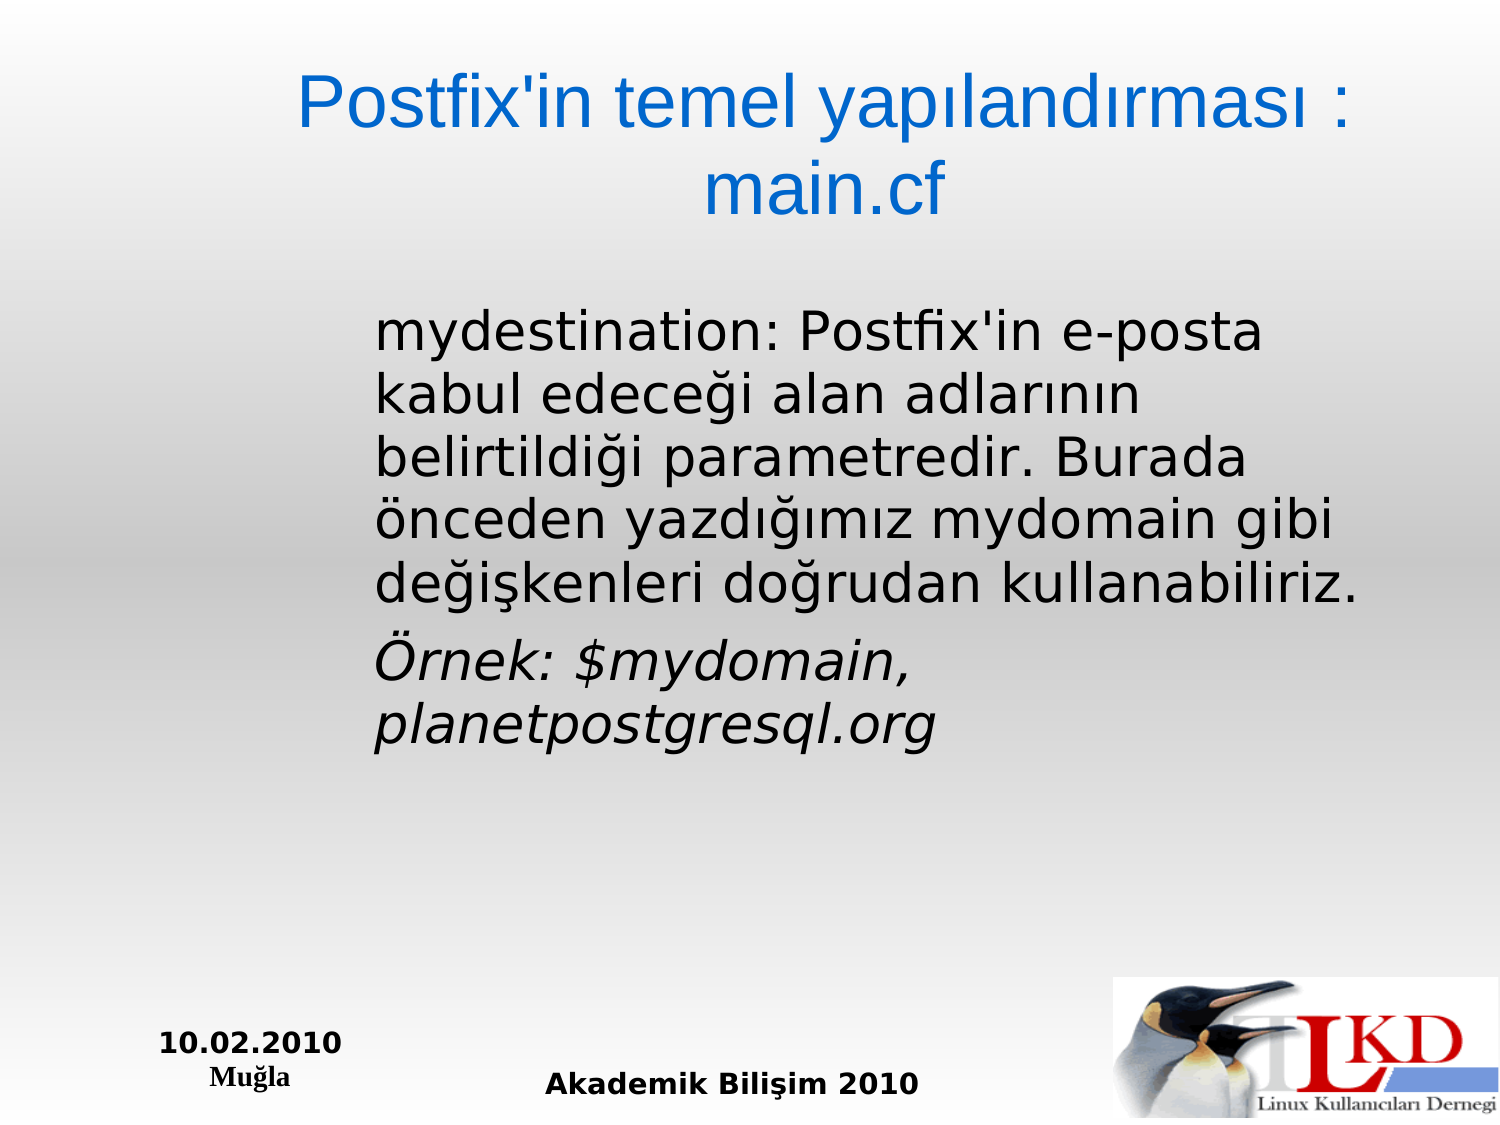

# Postfix'in temel yapılandırması : main.cf
mydestination: Postfix'in e-posta kabul edeceği alan adlarının belirtildiği parametredir. Burada önceden yazdığımız mydomain gibi değişkenleri doğrudan kullanabiliriz.
Örnek: $mydomain, planetpostgresql.org